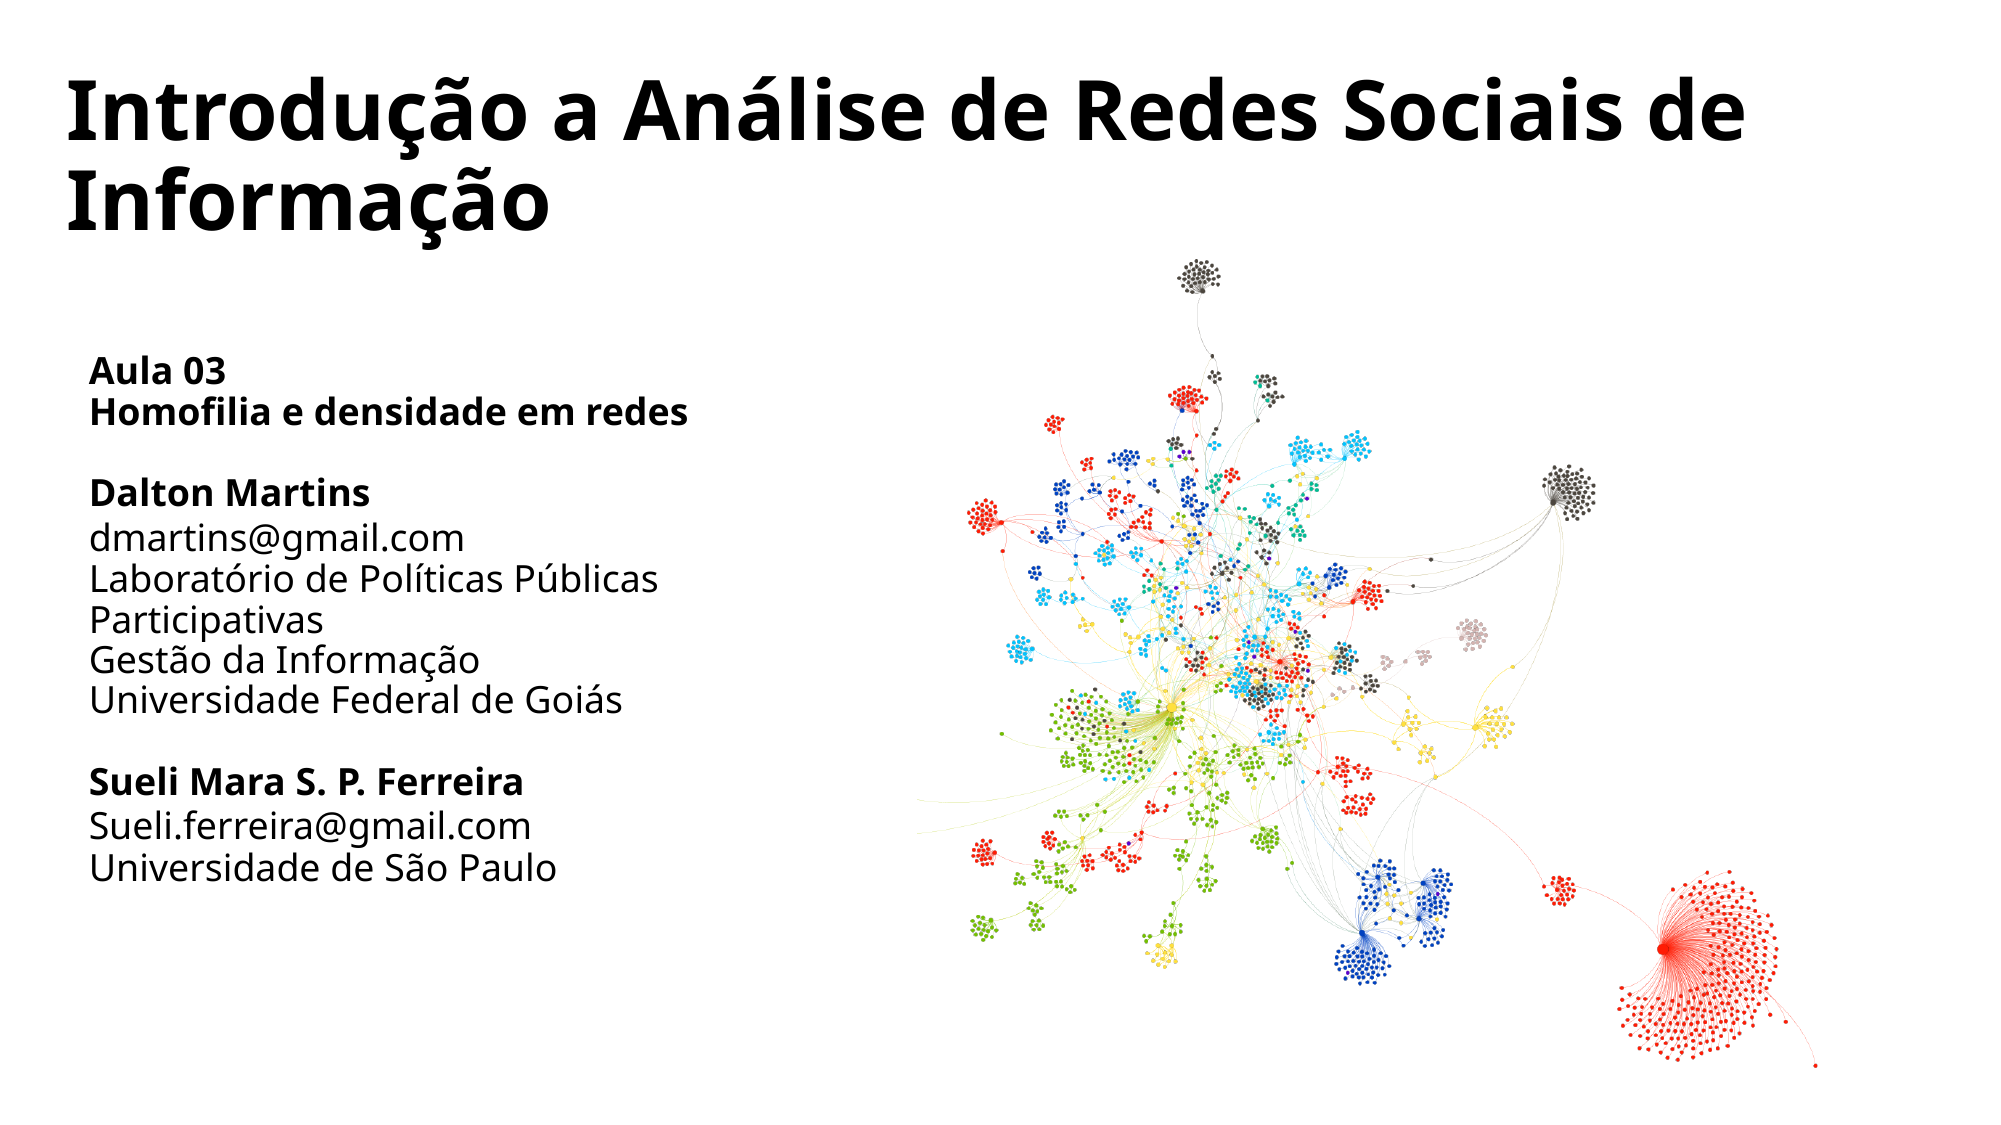

# Introdução a Análise de Redes Sociais de Informação
Aula 03
Homofilia e densidade em redes
Dalton Martins
dmartins@gmail.com
Laboratório de Políticas Públicas Participativas
Gestão da Informação
Universidade Federal de Goiás
Sueli Mara S. P. Ferreira
Sueli.ferreira@gmail.com
Universidade de São Paulo